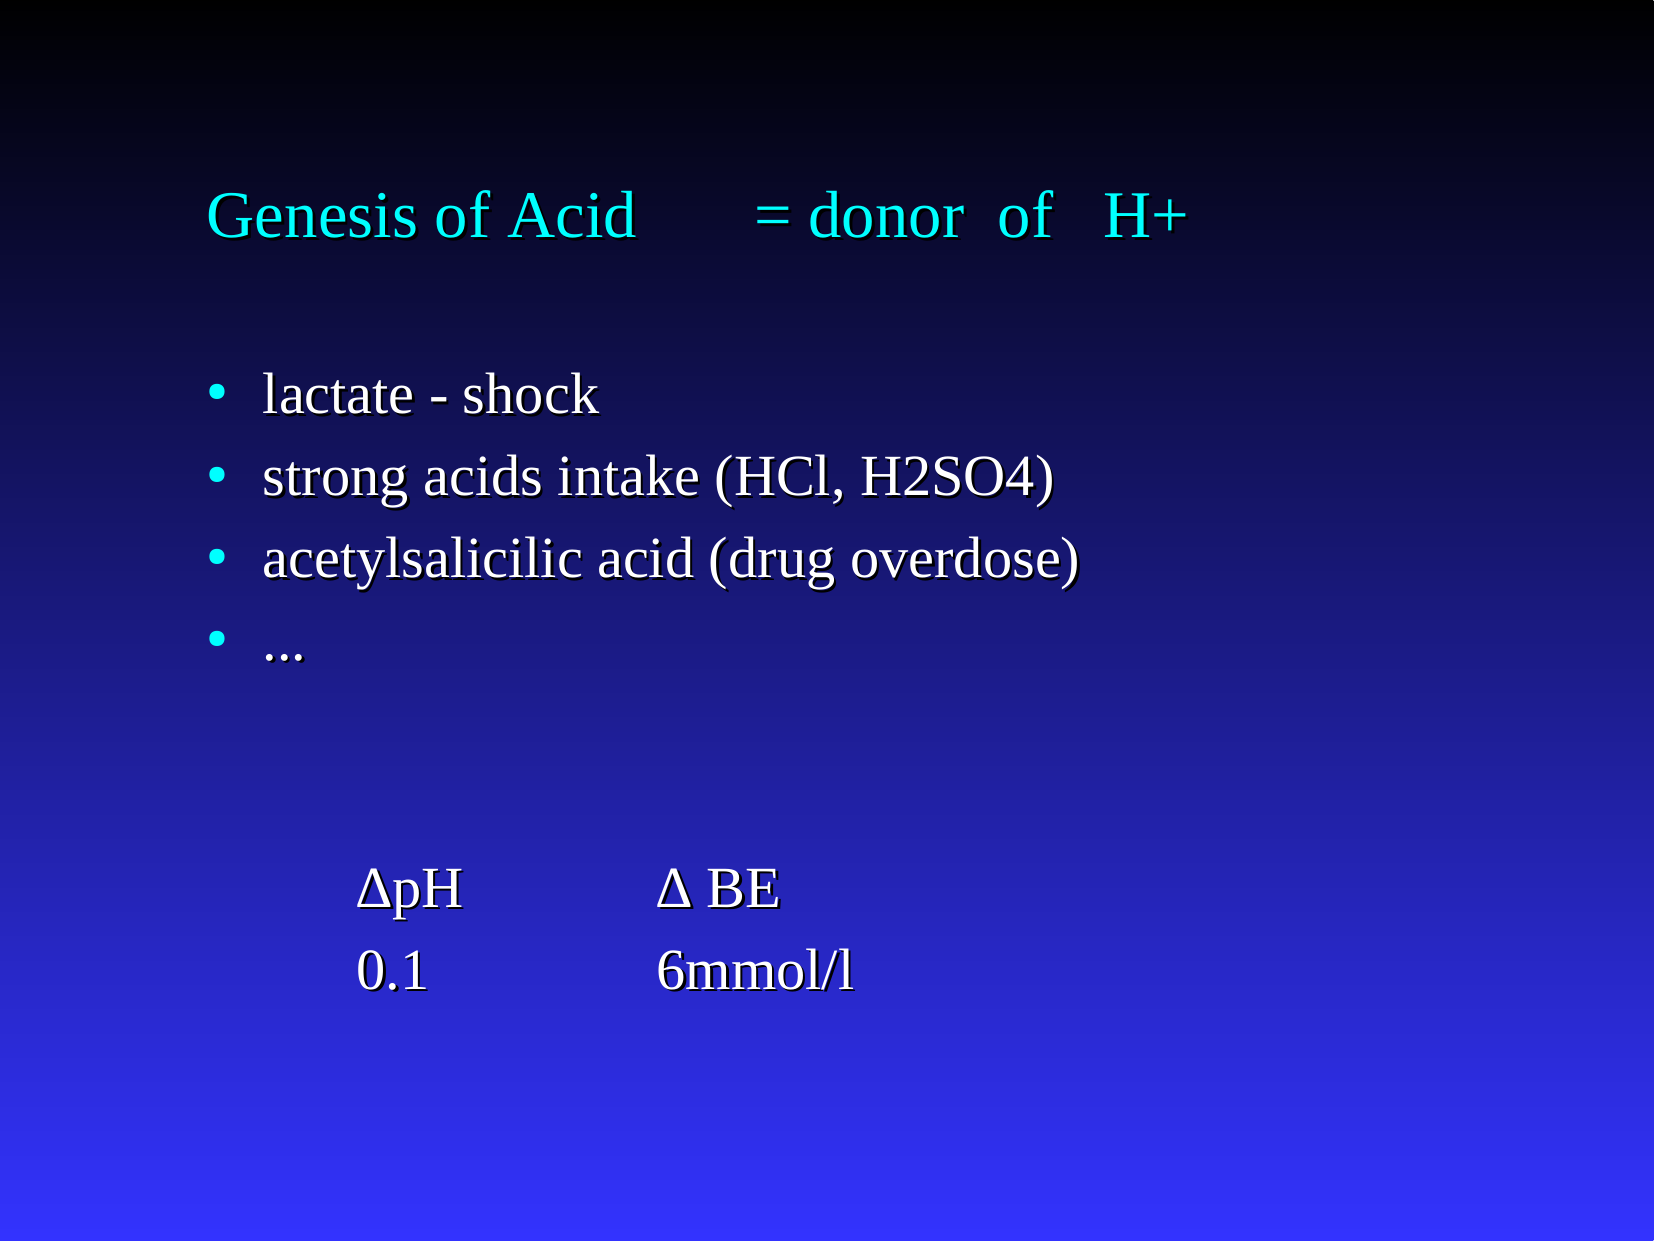

# Genesis of Acid = donor of H+
lactate - shock
strong acids intake (HCl, H2SO4)
acetylsalicilic acid (drug overdose)
...
 	∆pH		∆ BE
 	0.1	 	6mmol/l